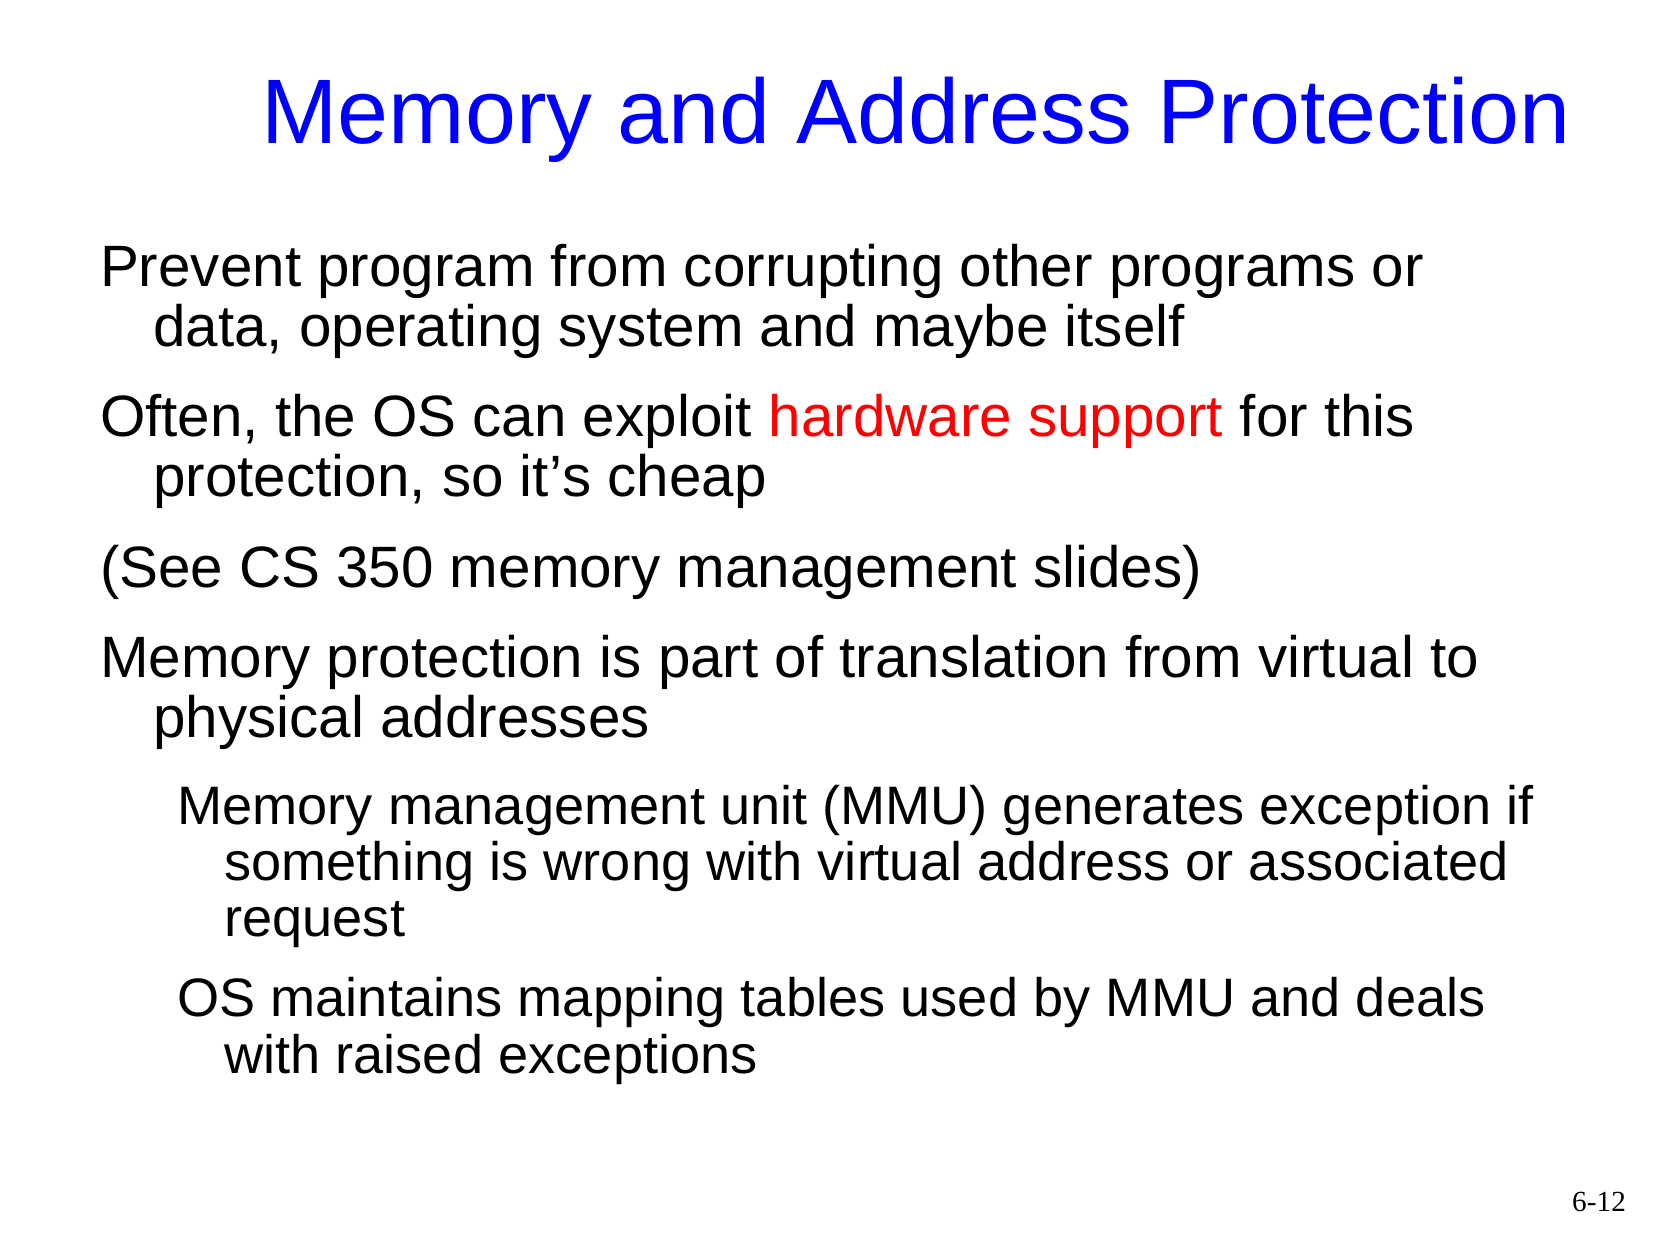

# Memory and Address Protection
Prevent program from corrupting other programs or data, operating system and maybe itself
Often, the OS can exploit hardware support for this protection, so it’s cheap
(See CS 350 memory management slides)
Memory protection is part of translation from virtual to physical addresses
Memory management unit (MMU) generates exception if something is wrong with virtual address or associated request
OS maintains mapping tables used by MMU and deals with raised exceptions